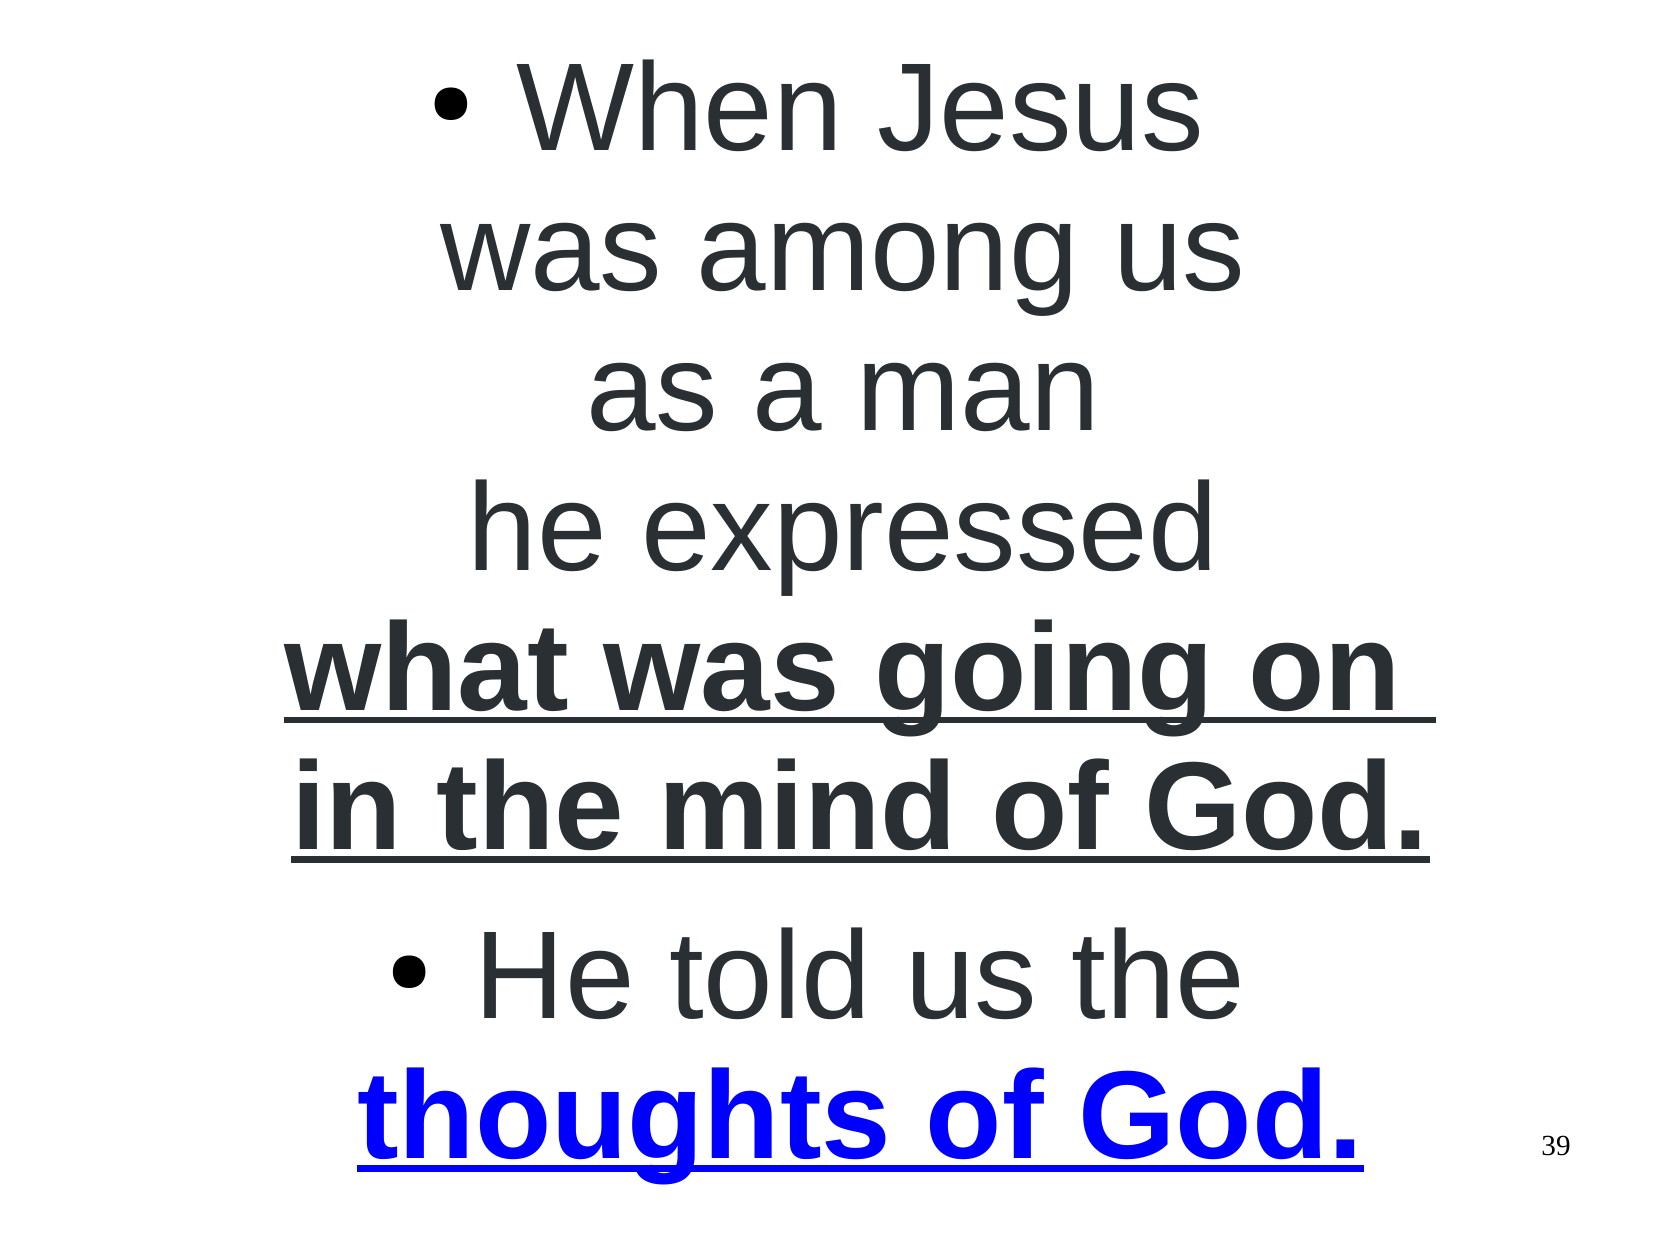

# When Jesus was among us as a man he expressed what was going on in the mind of God.
 He told us the
thoughts of God.
39